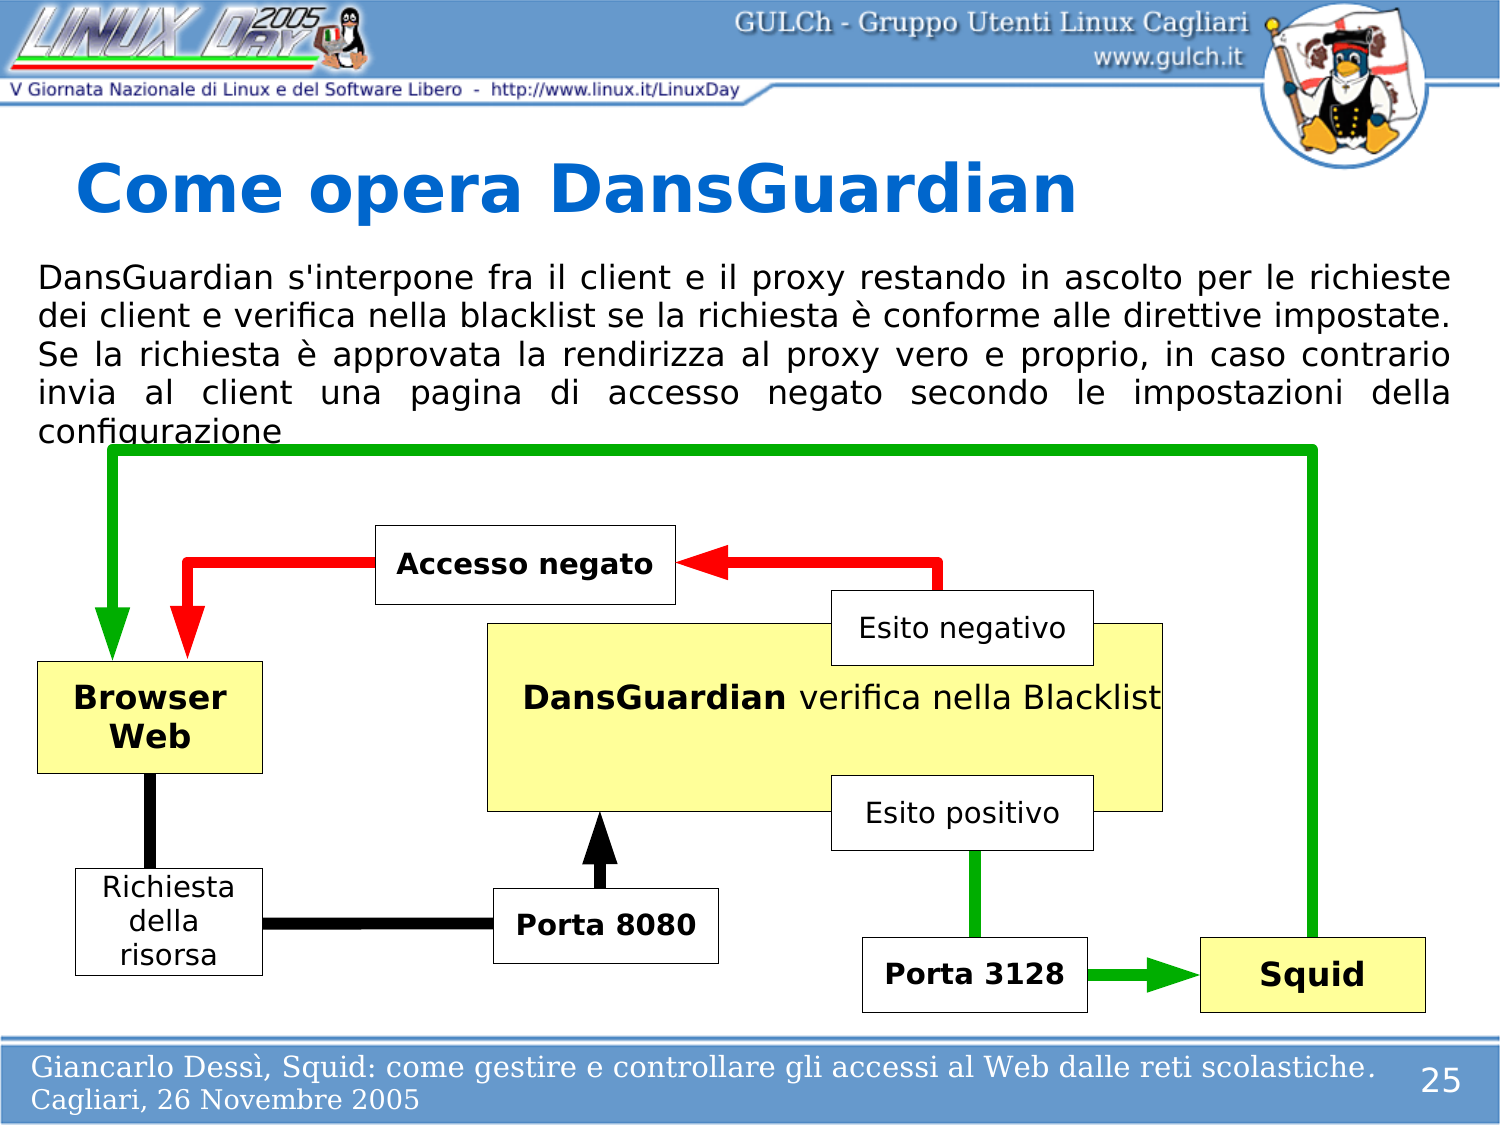

Come opera DansGuardian
DansGuardian s'interpone fra il client e il proxy restando in ascolto per le richieste dei client e verifica nella blacklist se la richiesta è conforme alle direttive impostate. Se la richiesta è approvata la rendirizza al proxy vero e proprio, in caso contrario invia al client una pagina di accesso negato secondo le impostazioni della configurazione
Accesso negato
Esito negativo
 DansGuardian verifica nella Blacklist
Browser
Web
Esito positivo
Richiesta
della
risorsa
Porta 8080
Porta 3128
Squid